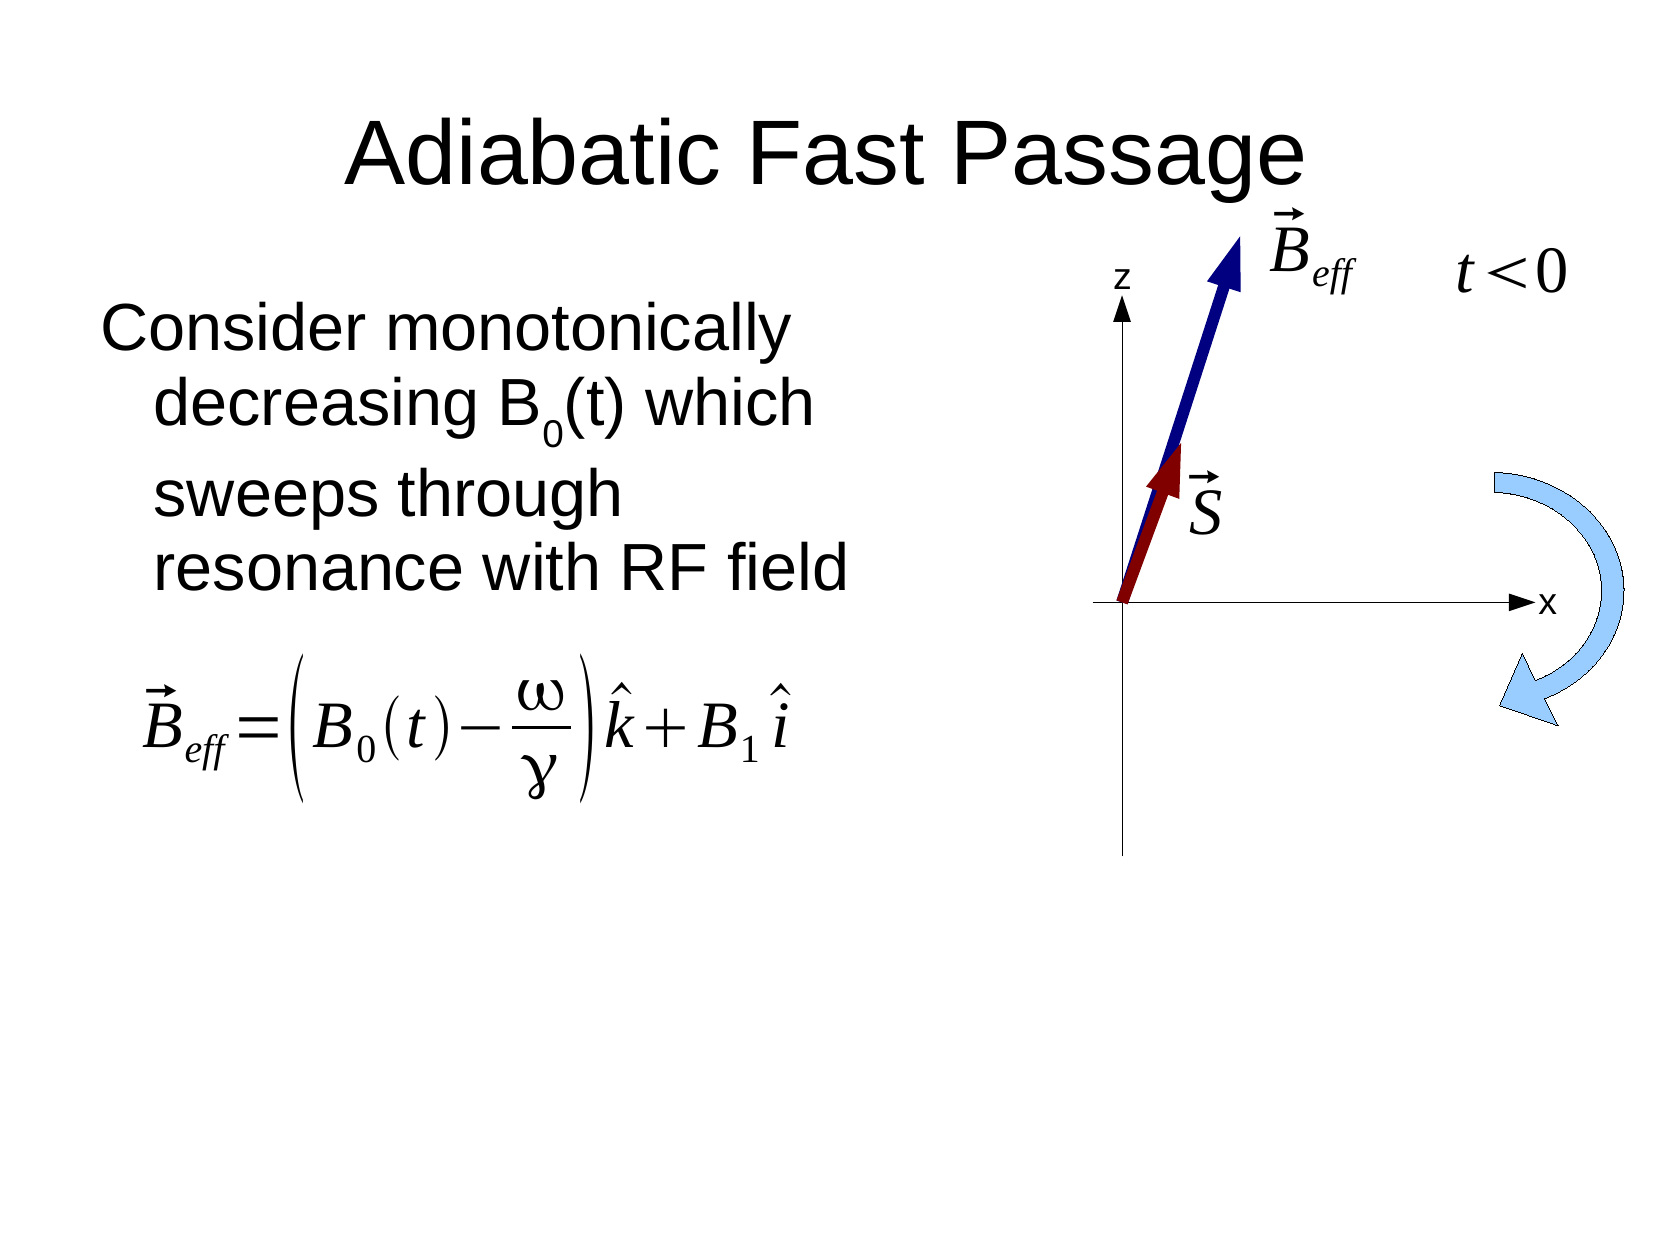

# Adiabatic Fast Passage
z
Consider monotonically decreasing B0(t) which sweeps through resonance with RF field
x